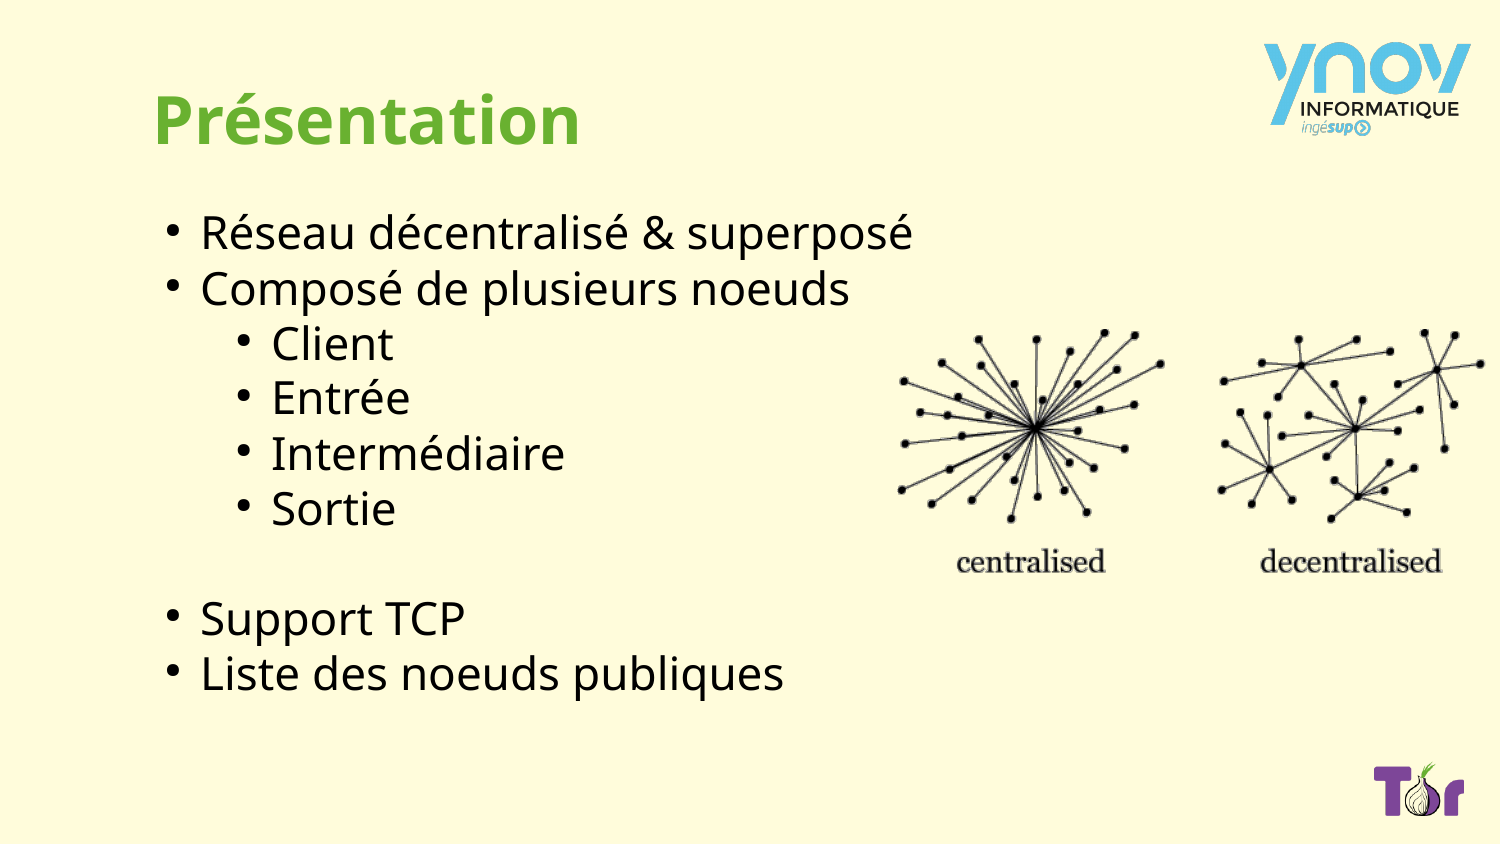

Présentation
Réseau décentralisé & superposé
Composé de plusieurs noeuds
Client
Entrée
Intermédiaire
Sortie
Support TCP
Liste des noeuds publiques